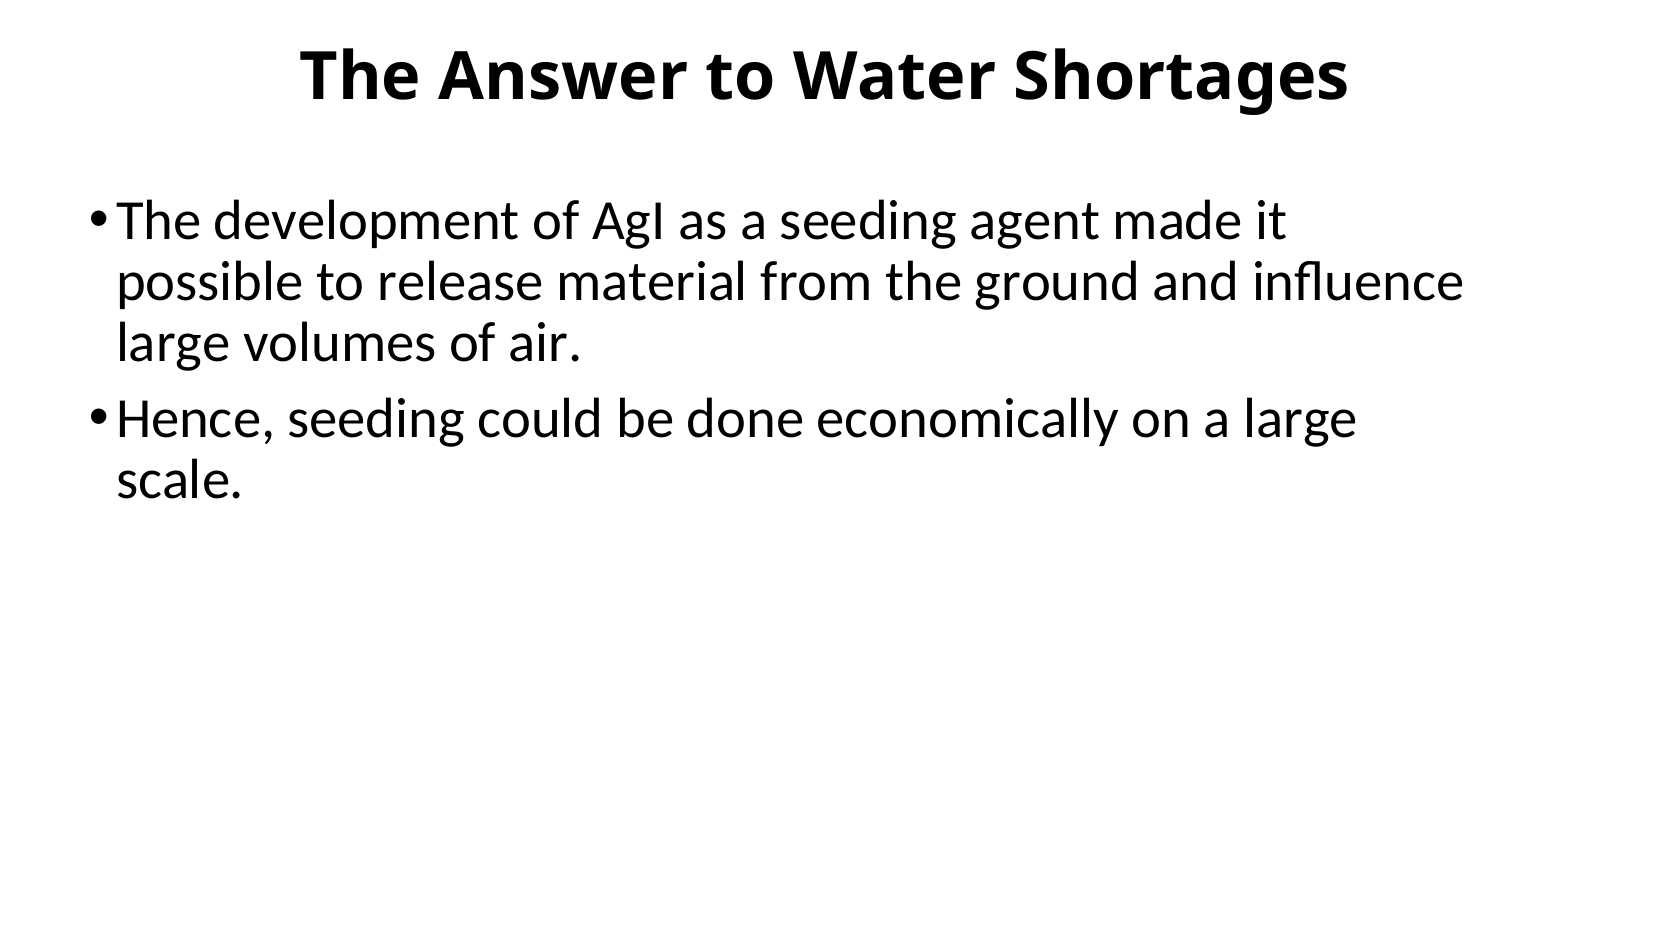

# The Answer to Water Shortages
The development of AgI as a seeding agent made it possible to release material from the ground and influence large volumes of air.
Hence, seeding could be done economically on a large scale.